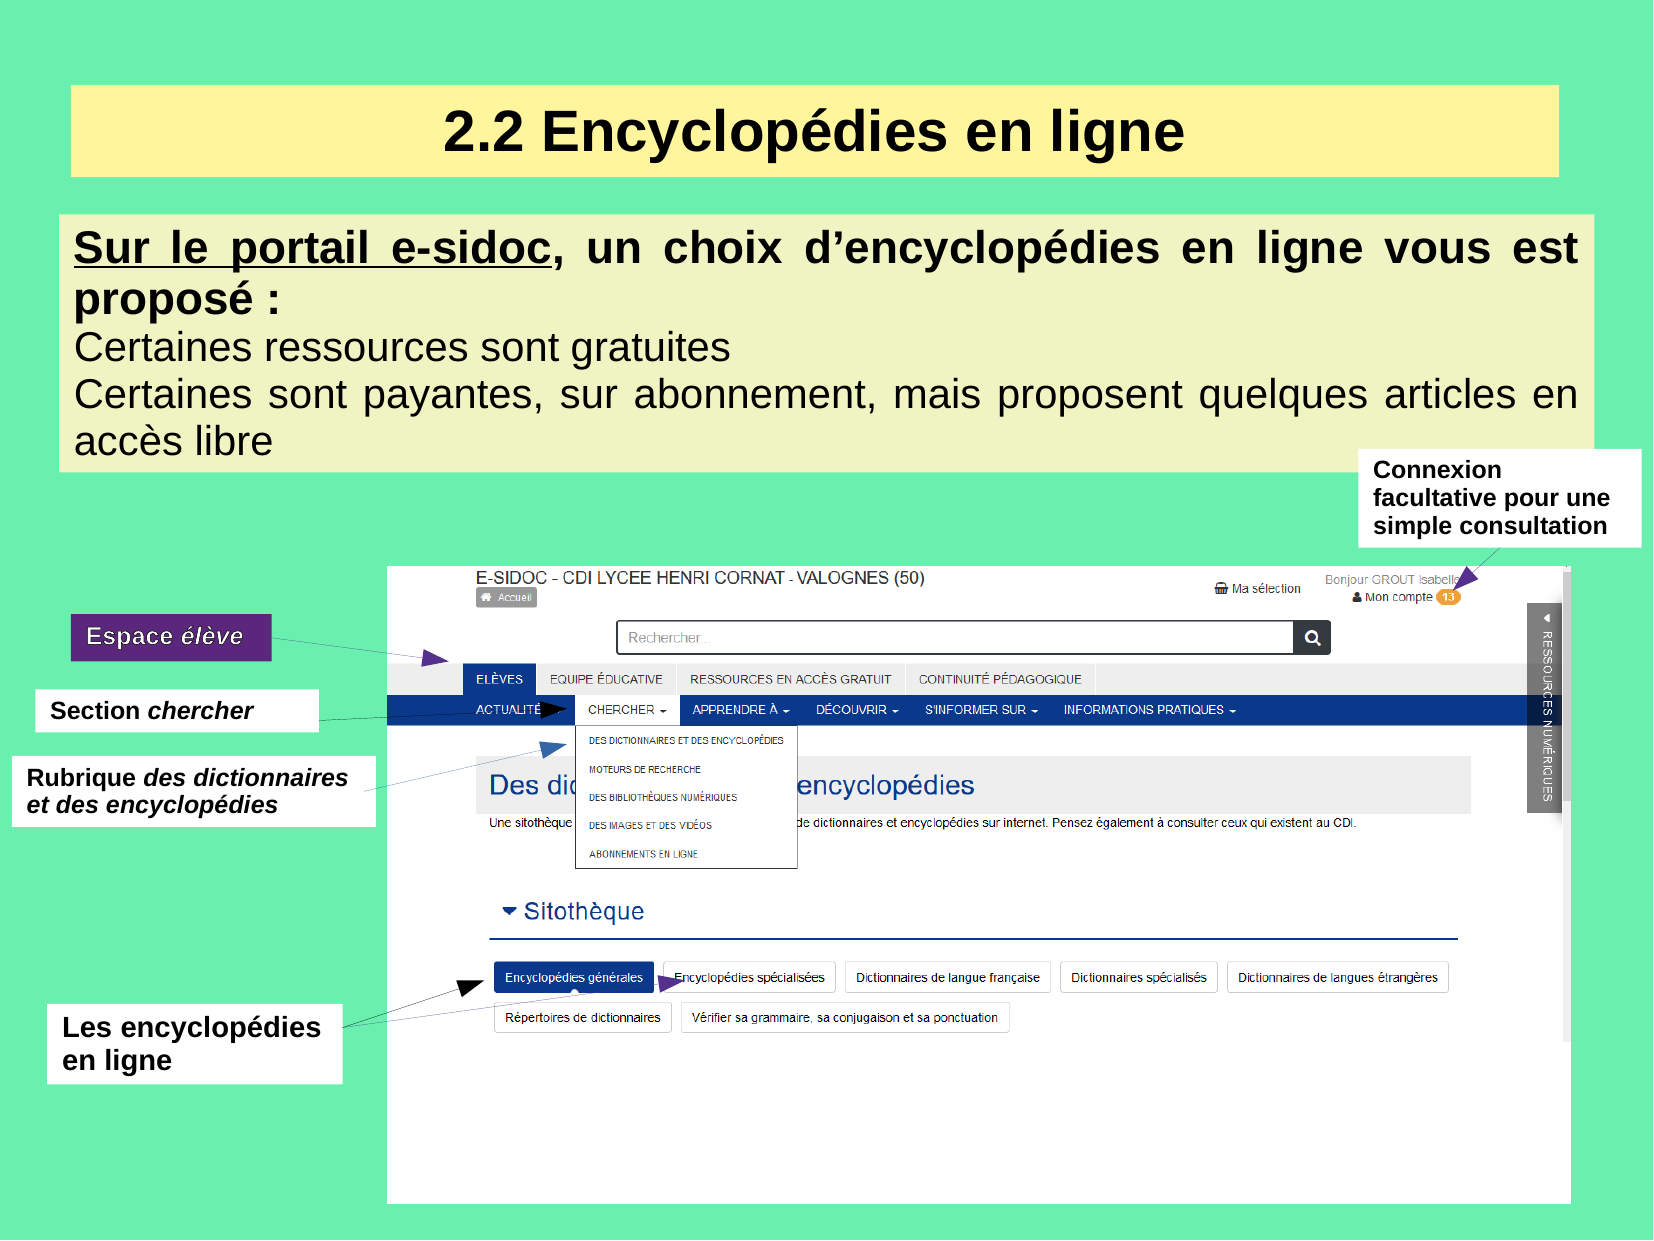

# 2.2 Encyclopédies en ligne
Sur le portail e-sidoc, un choix d’encyclopédies en ligne vous est proposé :
Certaines ressources sont gratuites
Certaines sont payantes, sur abonnement, mais proposent quelques articles en accès libre
Connexion facultative pour une simple consultation
Espace élève
Section chercher
Rubrique des dictionnaires et des encyclopédies
Les encyclopédies en ligne